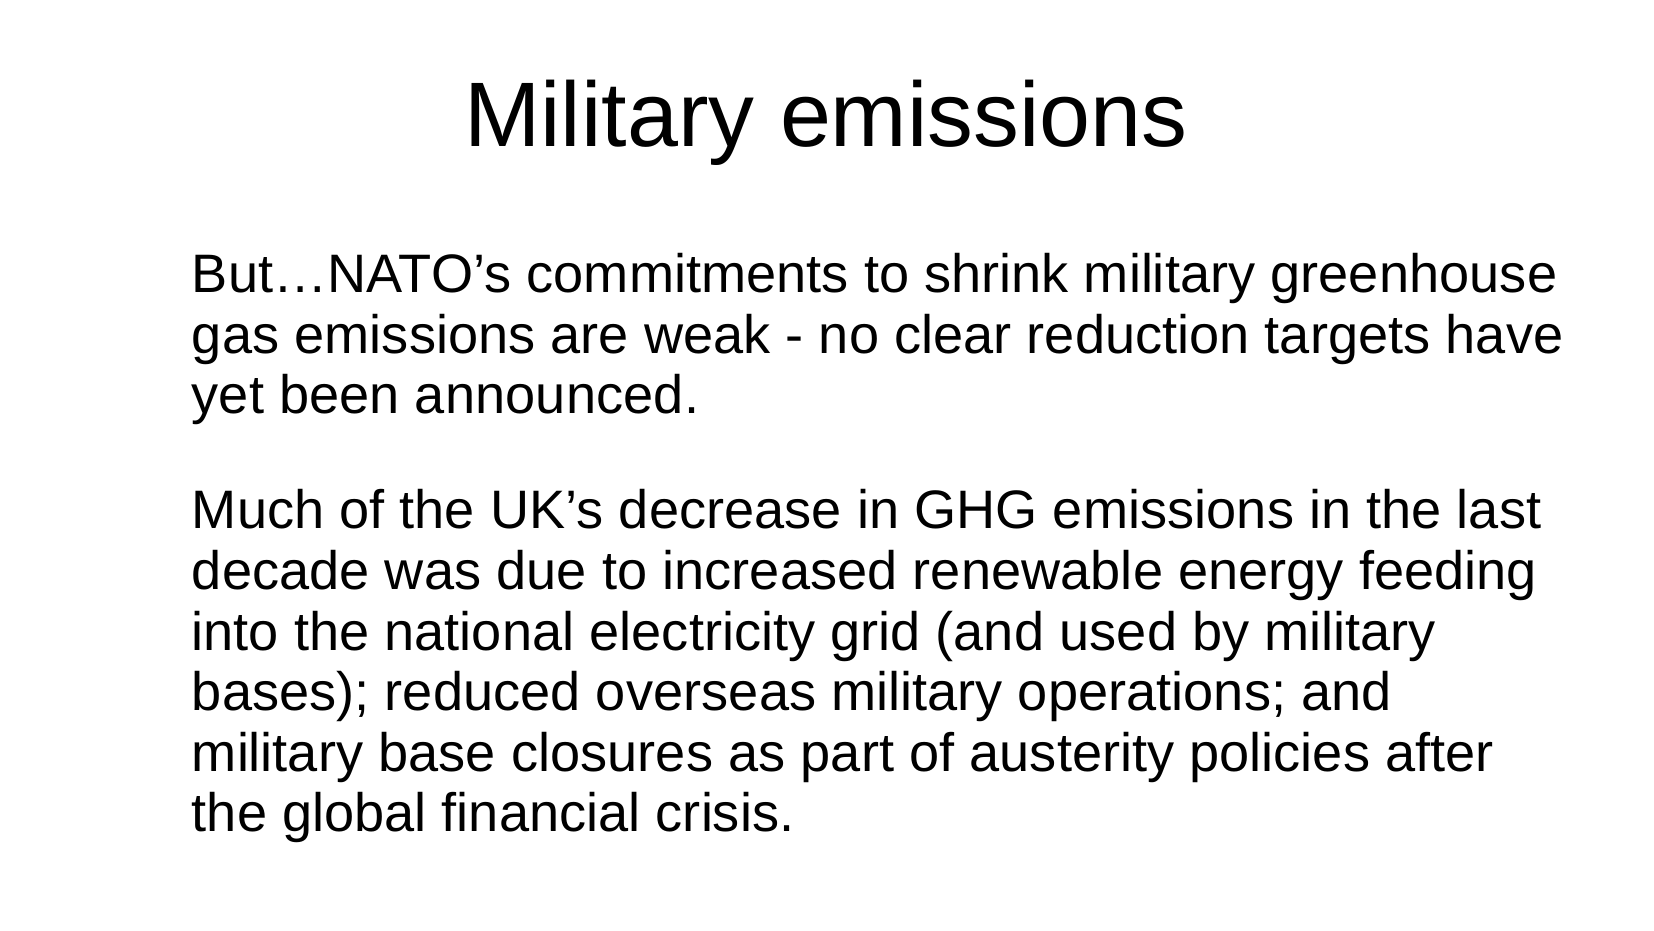

# Military emissions
But…NATO’s commitments to shrink military greenhouse gas emissions are weak - no clear reduction targets have yet been announced.
Much of the UK’s decrease in GHG emissions in the last decade was due to increased renewable energy feeding into the national electricity grid (and used by military bases); reduced overseas military operations; and military base closures as part of austerity policies after the global financial crisis.